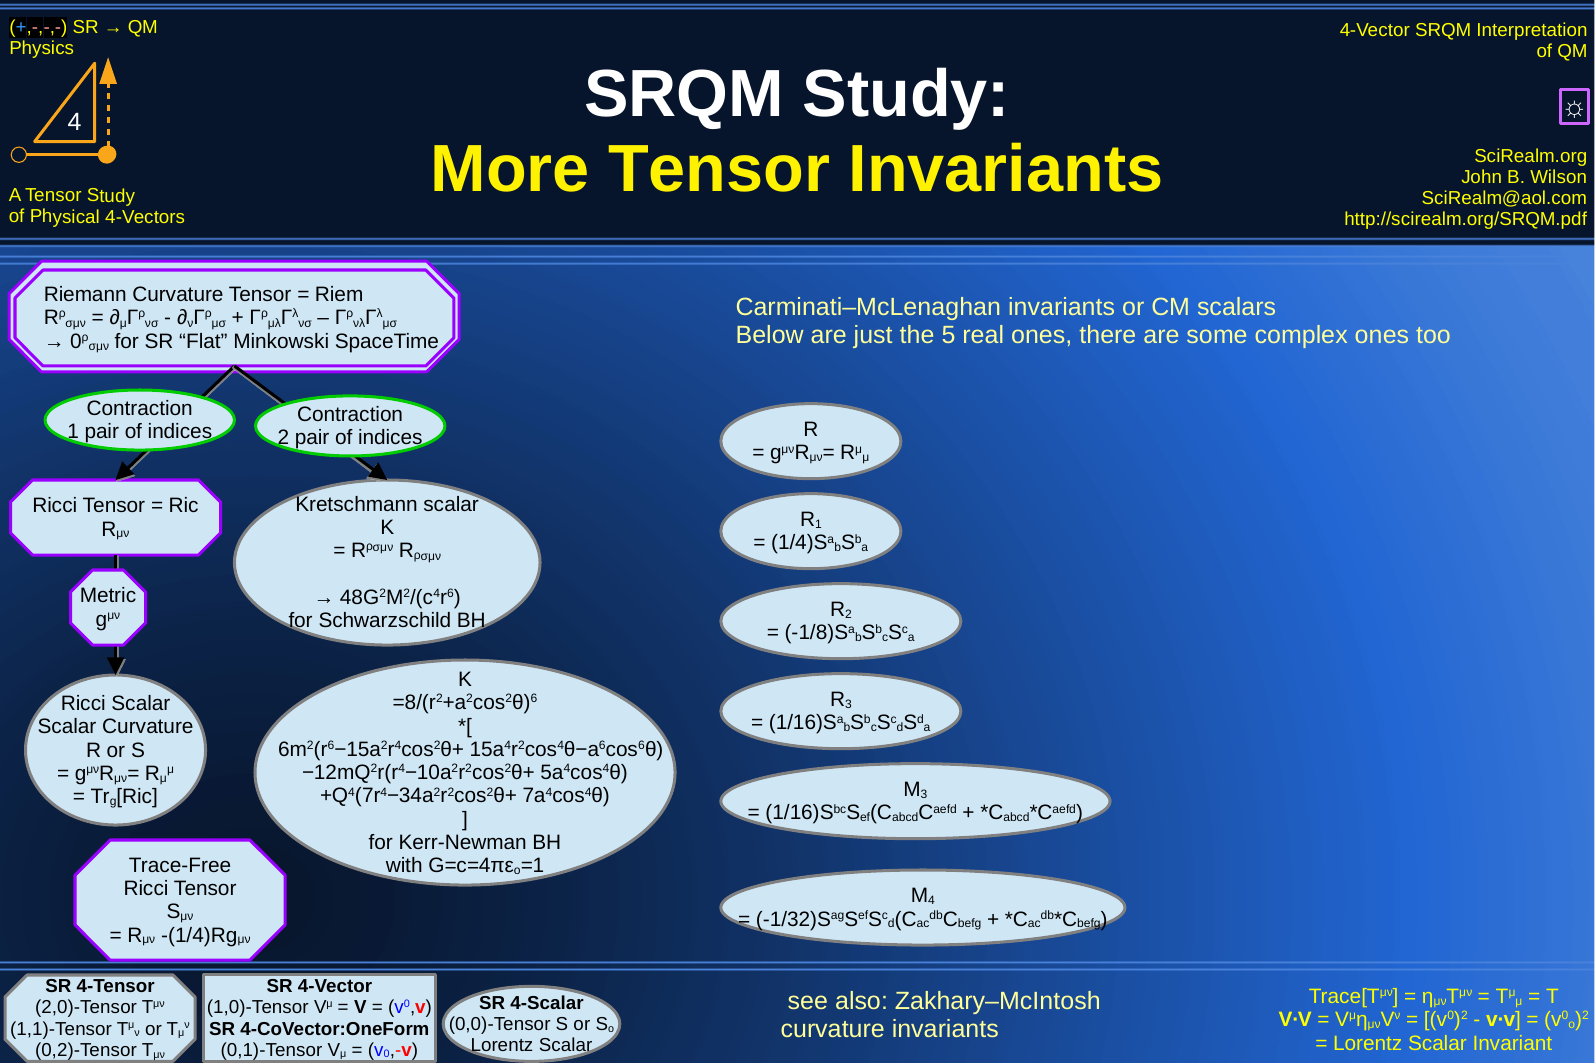

# SRQM Study: More Tensor Invariants
(+,-,-,-) SR → QM
Physics
A Tensor Study
of Physical 4-Vectors
4-Vector SRQM Interpretation
of QM
SciRealm.org
John B. Wilson
SciRealm@aol.com
http://scirealm.org/SRQM.pdf
4
☼
Riemann Curvature Tensor = Riem
Rρσμν = ∂μΓρνσ - ∂νΓρμσ + ΓρμλΓλνσ – ΓρνλΓλμσ
→ 0ρσμν for SR “Flat” Minkowski SpaceTime
Carminati–McLenaghan invariants or CM scalars
Below are just the 5 real ones, there are some complex ones too
Contraction
1 pair of indices
Contraction
2 pair of indices
R
= gμνRμν= Rμμ
Ricci Tensor = Ric
Rμν
Kretschmann scalar
K
= Rρσμν Rρσμν
→ 48G2M2/(c4r6)
for Schwarzschild BH
R1
= (1/4)SabSba
Metric
gμν
R2
= (-1/8)SabSbcSca
K
=8/(r2+a2cos2θ)6
*[
 6m2(r6−15a2r4cos2θ+ 15a4r2cos4θ−a6cos6θ)
−12mQ2r(r4−10a2r2cos2θ+ 5a4cos4θ)
+Q4(7r4−34a2r2cos2θ+ 7a4cos4θ)
]
for Kerr-Newman BH
with G=c=4πεo=1
R3
= (1/16)SabSbcScdSda
Ricci Scalar
Scalar Curvature
R or S
= gμνRμν= Rμμ
= Trg[Ric]
M3
= (1/16)SbcSef(CabcdCaefd + *Cabcd*Caefd)
Trace-Free
Ricci Tensor
Sμν
= Rμν -(1/4)Rgμν
M4
= (-1/32)SagSefScd(CacdbCbefg + *Cacdb*Cbefg)
SR 4-Tensor
(2,0)-Tensor Tμν
(1,1)-Tensor Tμν or Tμν
(0,2)-Tensor Tμν
SR 4-Vector
(1,0)-Tensor Vμ = V = (v0,v)
SR 4-CoVector:OneForm
(0,1)-Tensor Vμ = (v0,-v)
Trace[Tμν] = ημνTμν = Tμμ = T
V∙V = VμημνVν = [(v0)2 - v∙v] = (v0o)2
= Lorentz Scalar Invariant
 see also: Zakhary–McIntosh curvature invariants
SR 4-Scalar
(0,0)-Tensor S or So
Lorentz Scalar